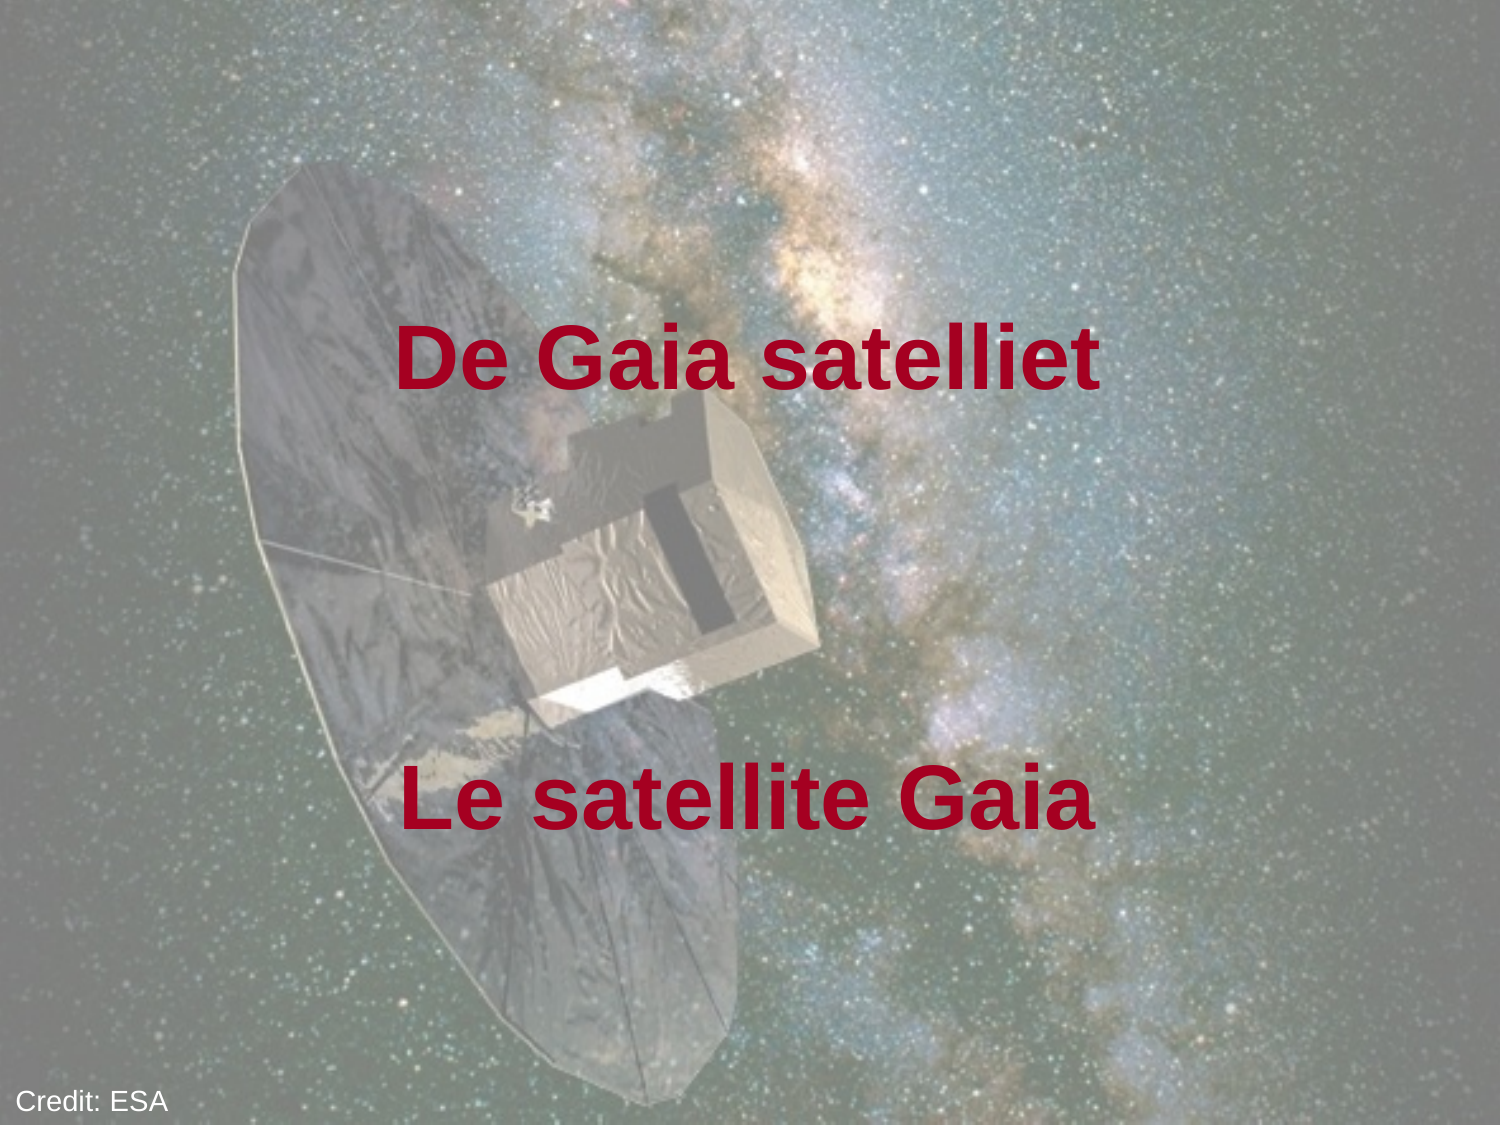

# De Gaia satelliet Le satellite Gaia
Credit: ESA